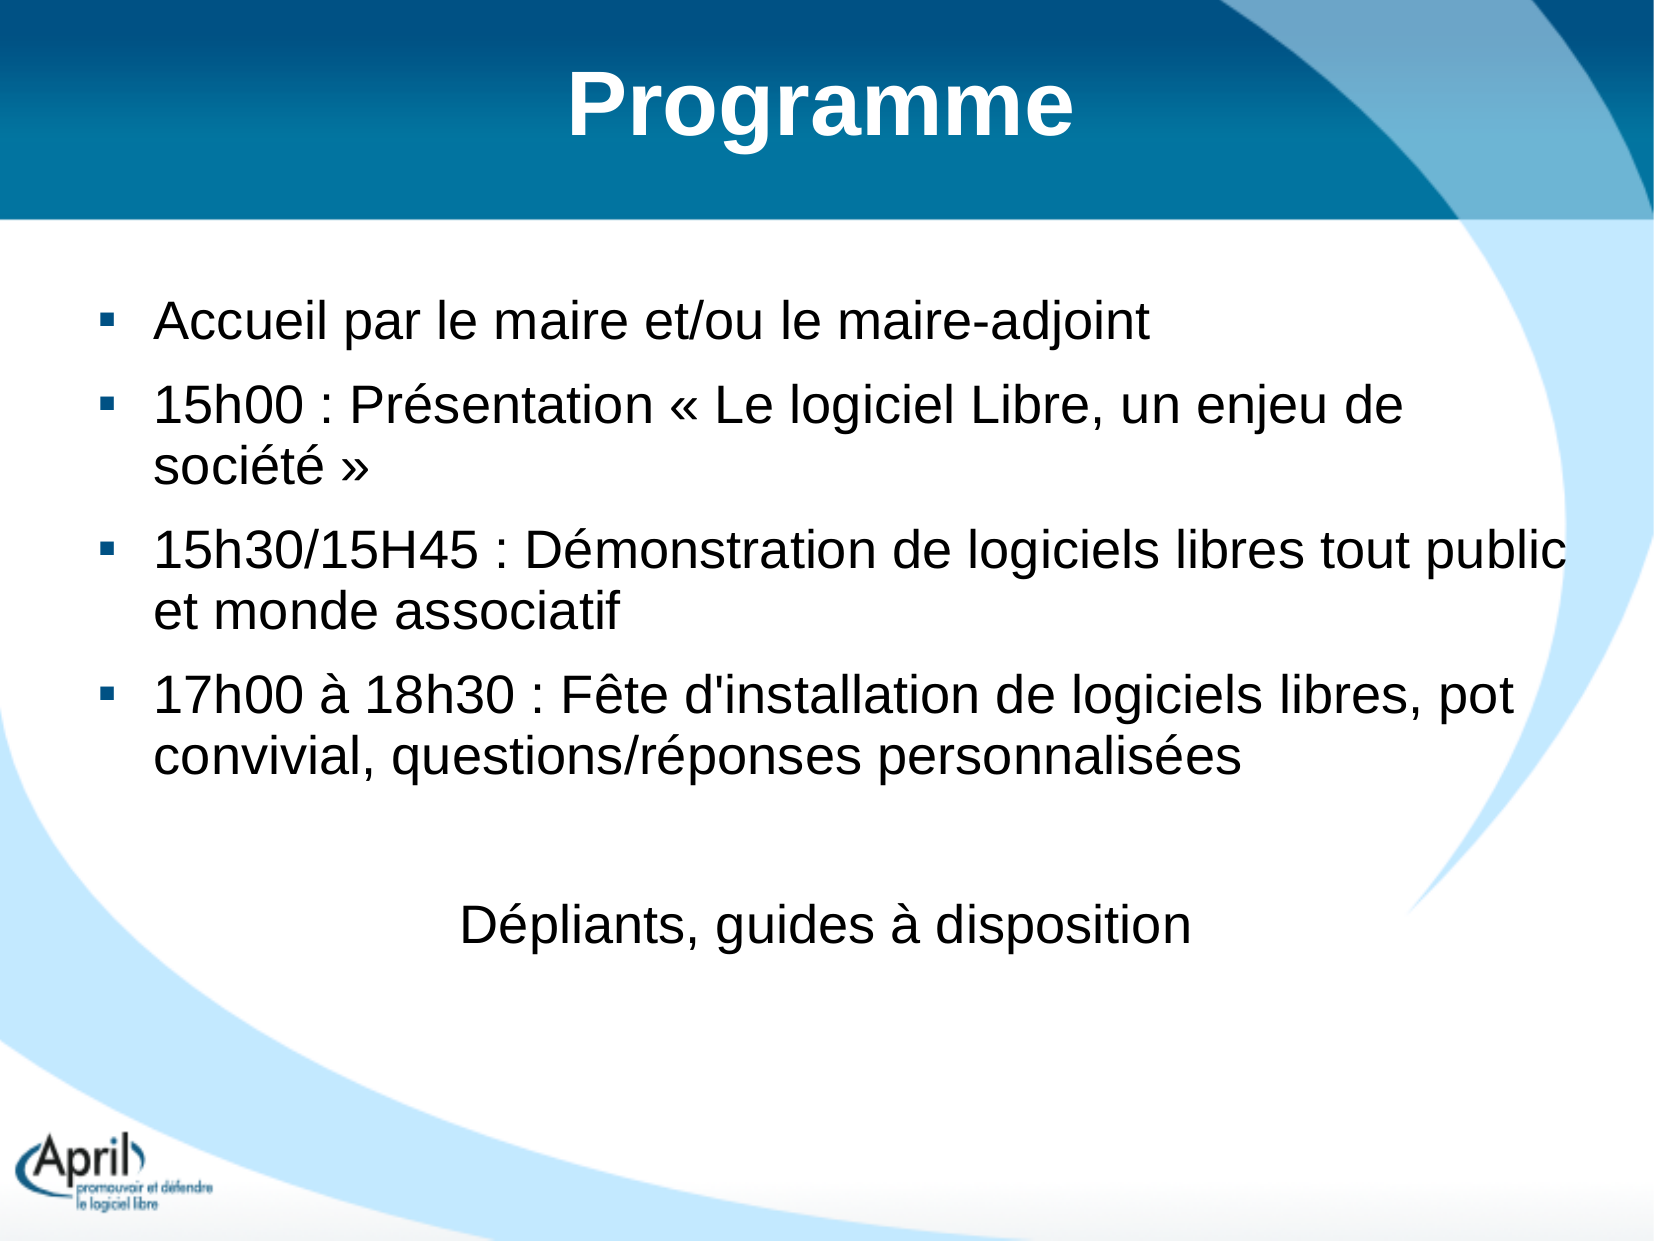

# Programme
Accueil par le maire et/ou le maire-adjoint
15h00 : Présentation « Le logiciel Libre, un enjeu de société »
15h30/15H45 : Démonstration de logiciels libres tout public et monde associatif
17h00 à 18h30 : Fête d'installation de logiciels libres, pot convivial, questions/réponses personnalisées
Dépliants, guides à disposition